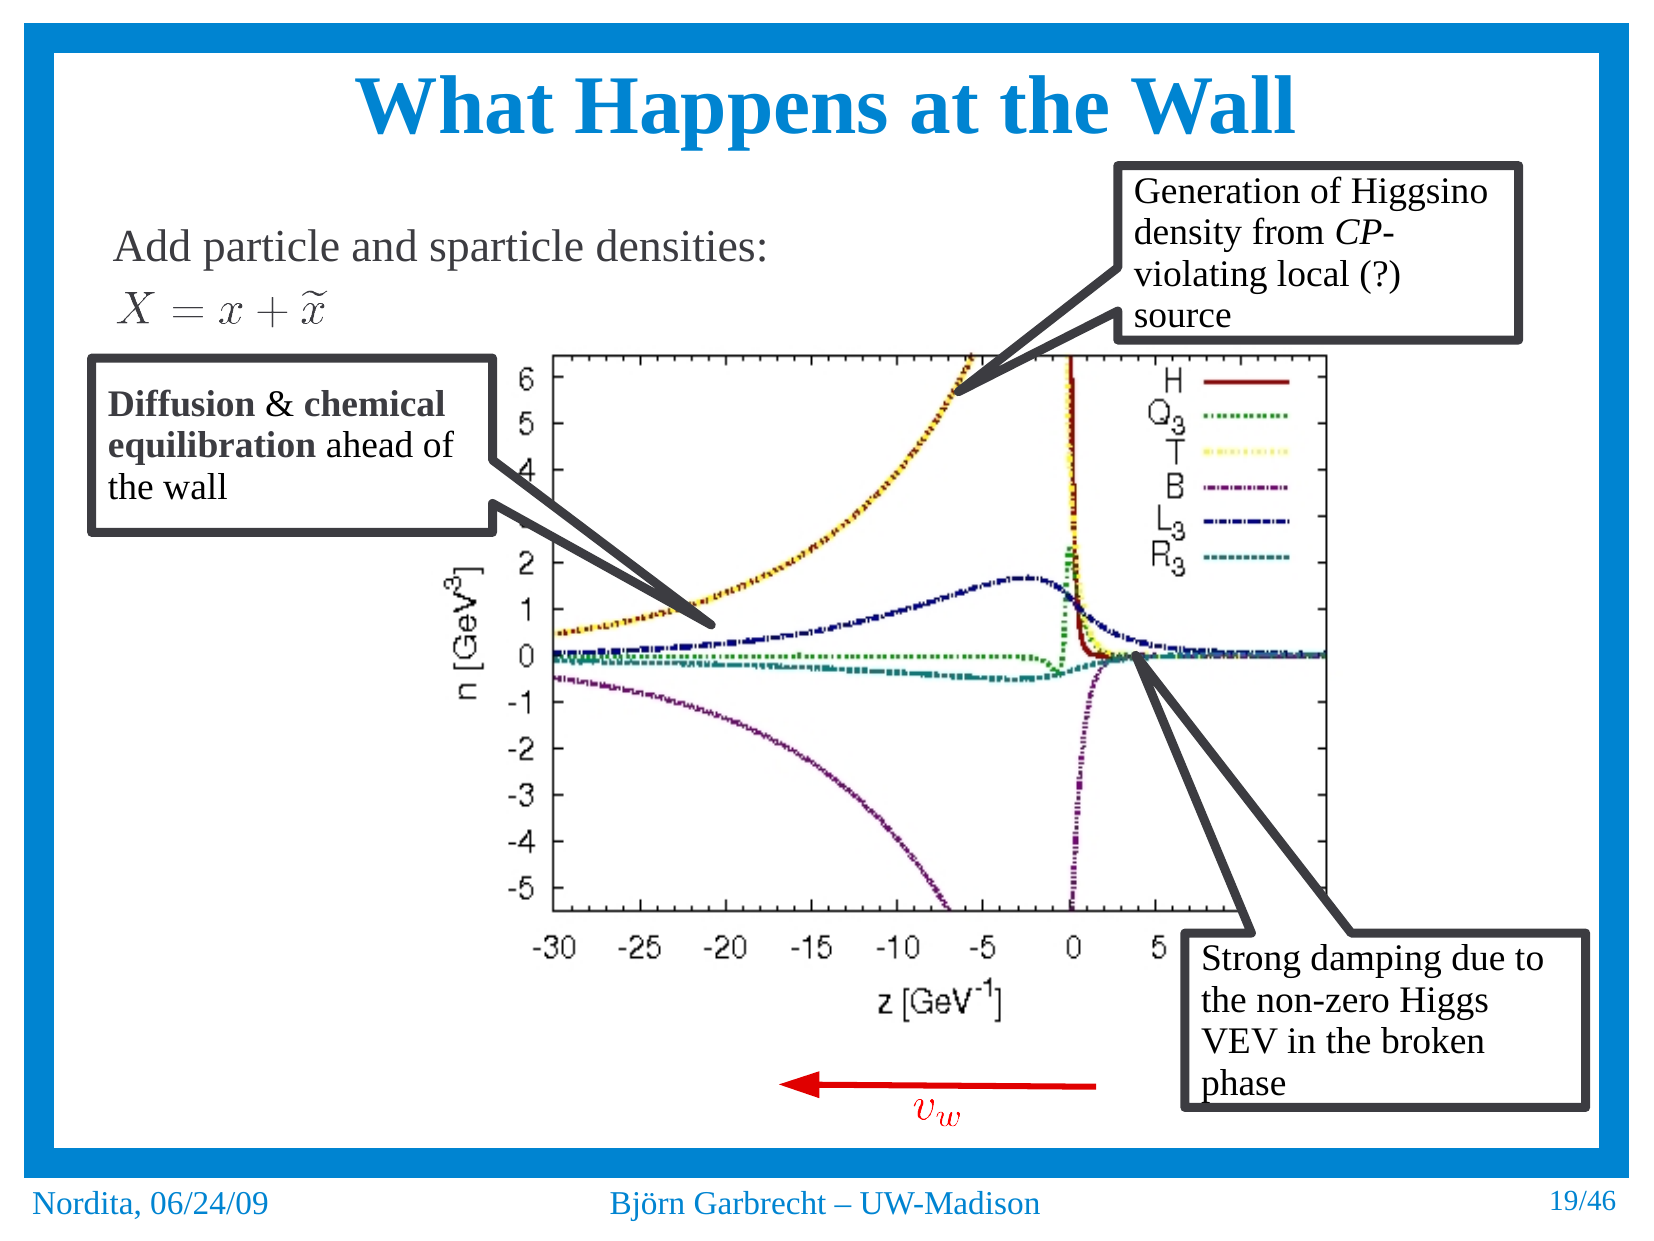

# What Happens at the Wall
Generation of Higgsino density from CP-violating local (?) source
Add particle and sparticle densities:
Diffusion & chemical equilibration ahead of the wall
Strong damping due to the non-zero Higgs VEV in the broken phase
Björn Garbrecht – UW-Madison
19